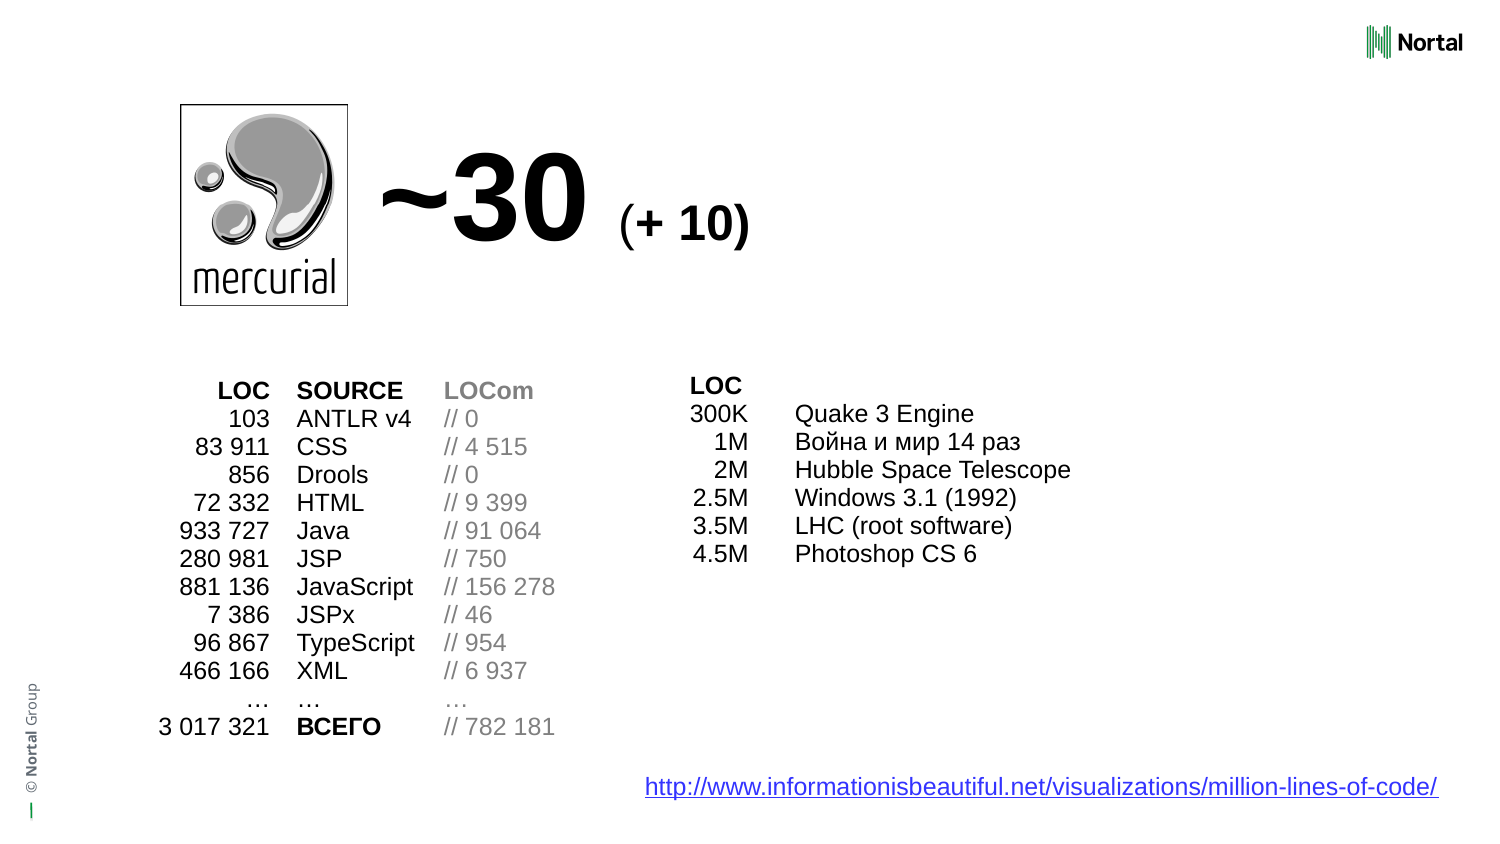

~30 (+ 10)
Quake 3 Engine
Война и мир 14 раз
Hubble Space Telescope
Windows 3.1 (1992)
LHC (root software)
Photoshop CS 6
LOC
300K
1M
2M
2.5M
3.5M
4.5M
LOC
103
83 911
856
72 332
933 727
280 981
881 136
7 386
96 867
466 166
…
3 017 321
SOURCE
ANTLR v4
CSS
Drools
HTML
Java
JSP
JavaScript
JSPx
TypeScript
XML
…
ВСЕГО
LOCom
// 0
// 4 515
// 0
// 9 399
// 91 064
// 750
// 156 278
// 46
// 954
// 6 937
…
// 782 181
http://www.informationisbeautiful.net/visualizations/million-lines-of-code/